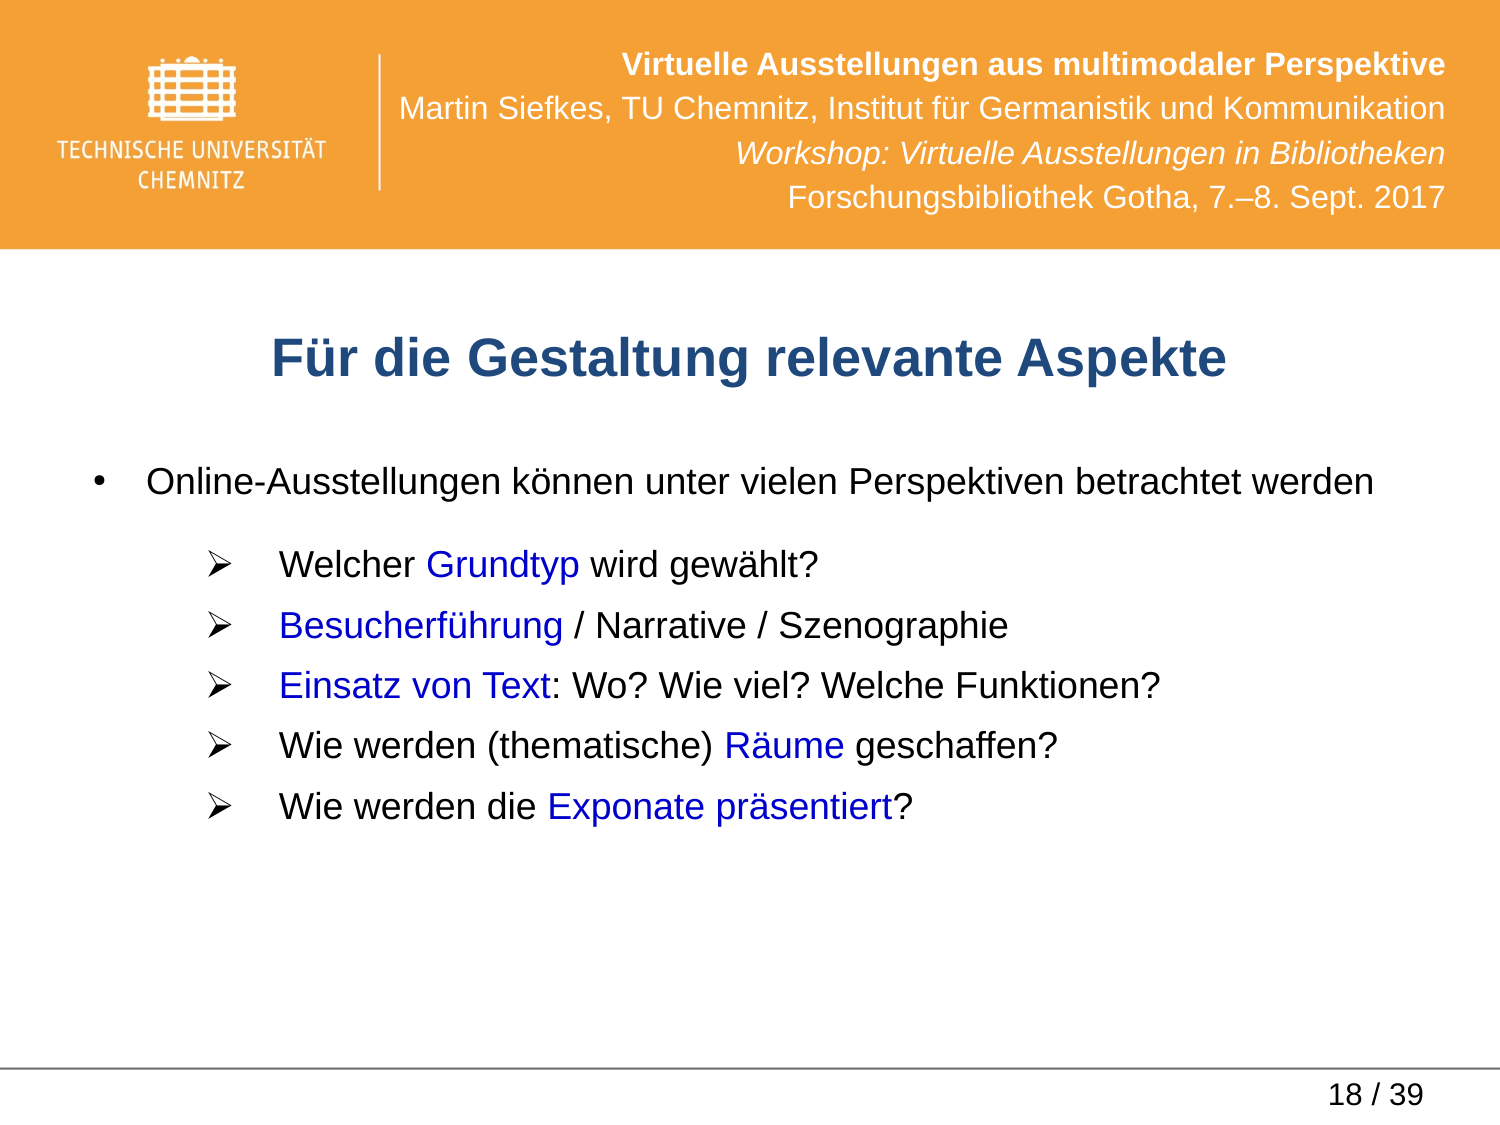

#
Für die Gestaltung relevante Aspekte
Online-Ausstellungen können unter vielen Perspektiven betrachtet werden
 		Welcher Grundtyp wird gewählt?
 		Besucherführung / Narrative / Szenographie
 		Einsatz von Text: Wo? Wie viel? Welche Funktionen?
 		Wie werden (thematische) Räume geschaffen?
 		Wie werden die Exponate präsentiert?